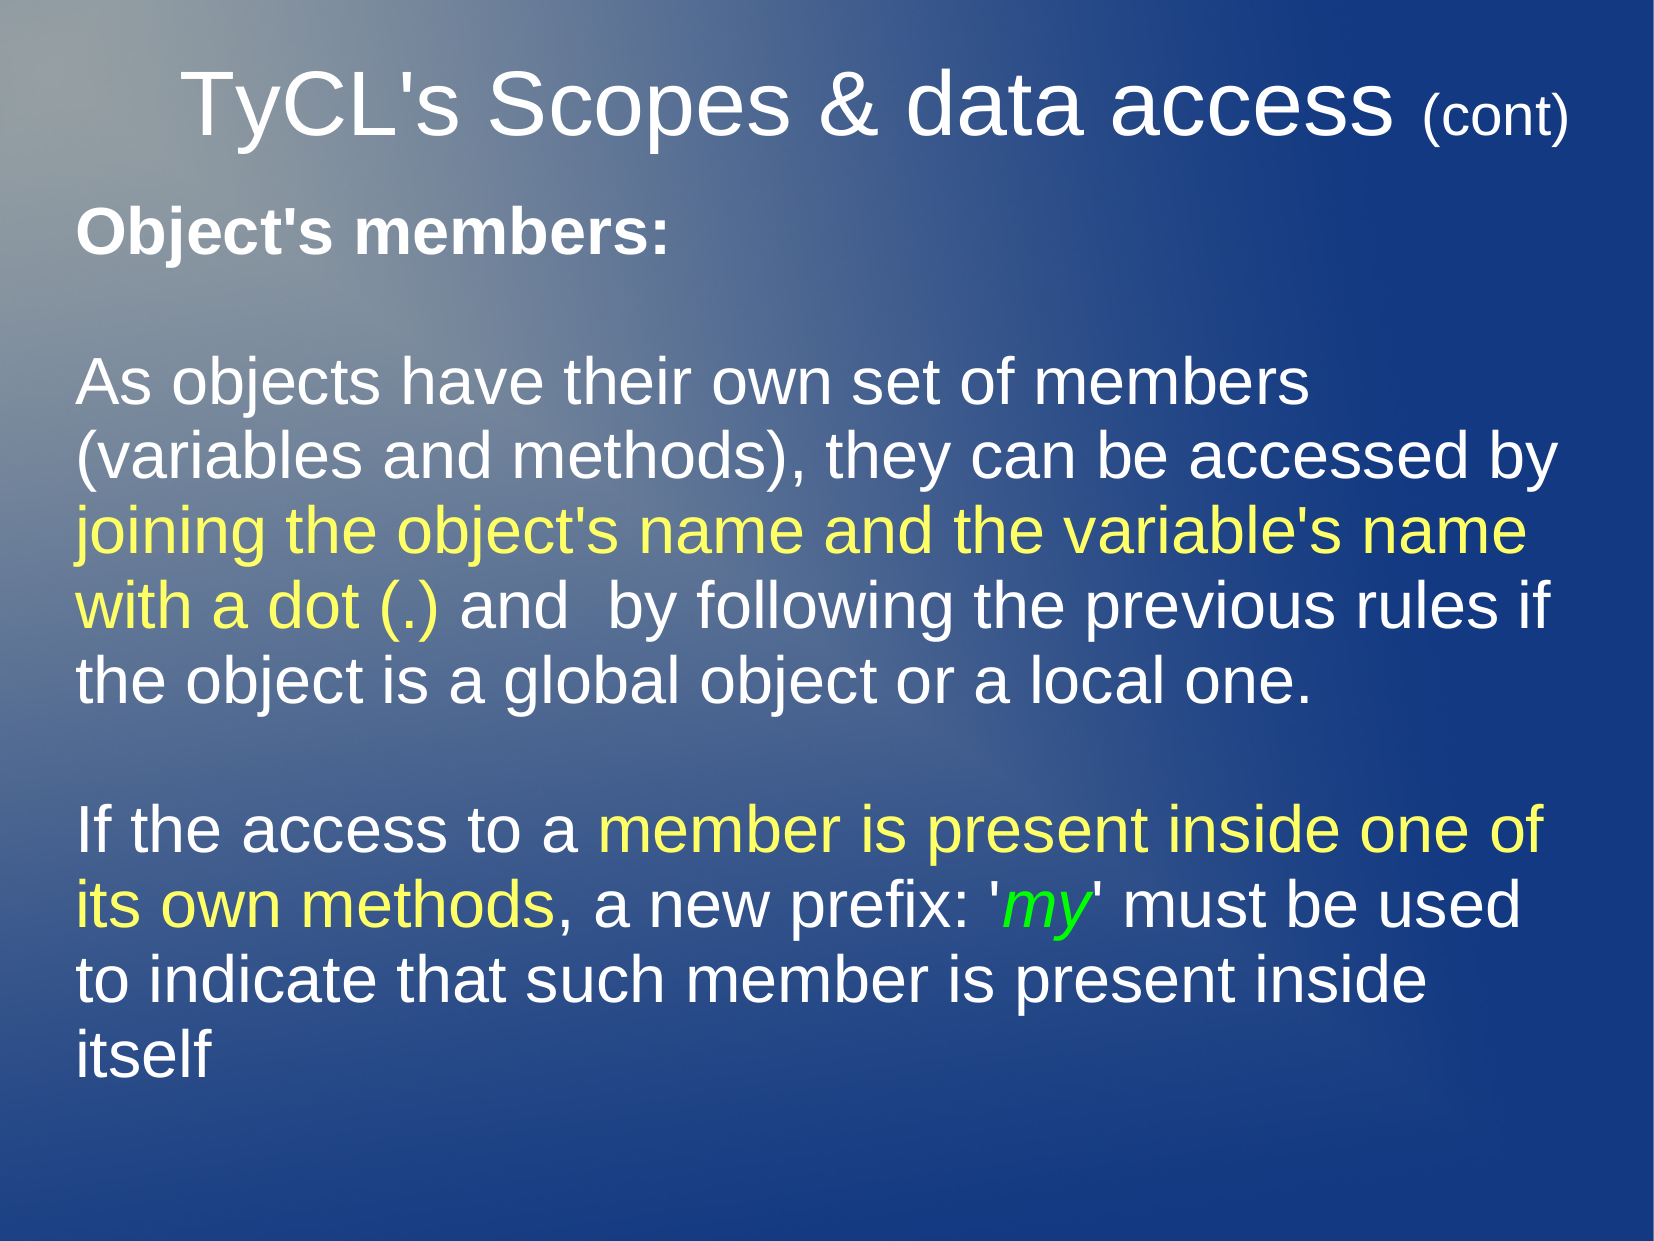

TyCL's Scopes & data access (cont)
# Object's members:
As objects have their own set of members (variables and methods), they can be accessed by joining the object's name and the variable's name with a dot (.) and by following the previous rules if the object is a global object or a local one.
If the access to a member is present inside one of its own methods, a new prefix: 'my' must be used to indicate that such member is present inside itself